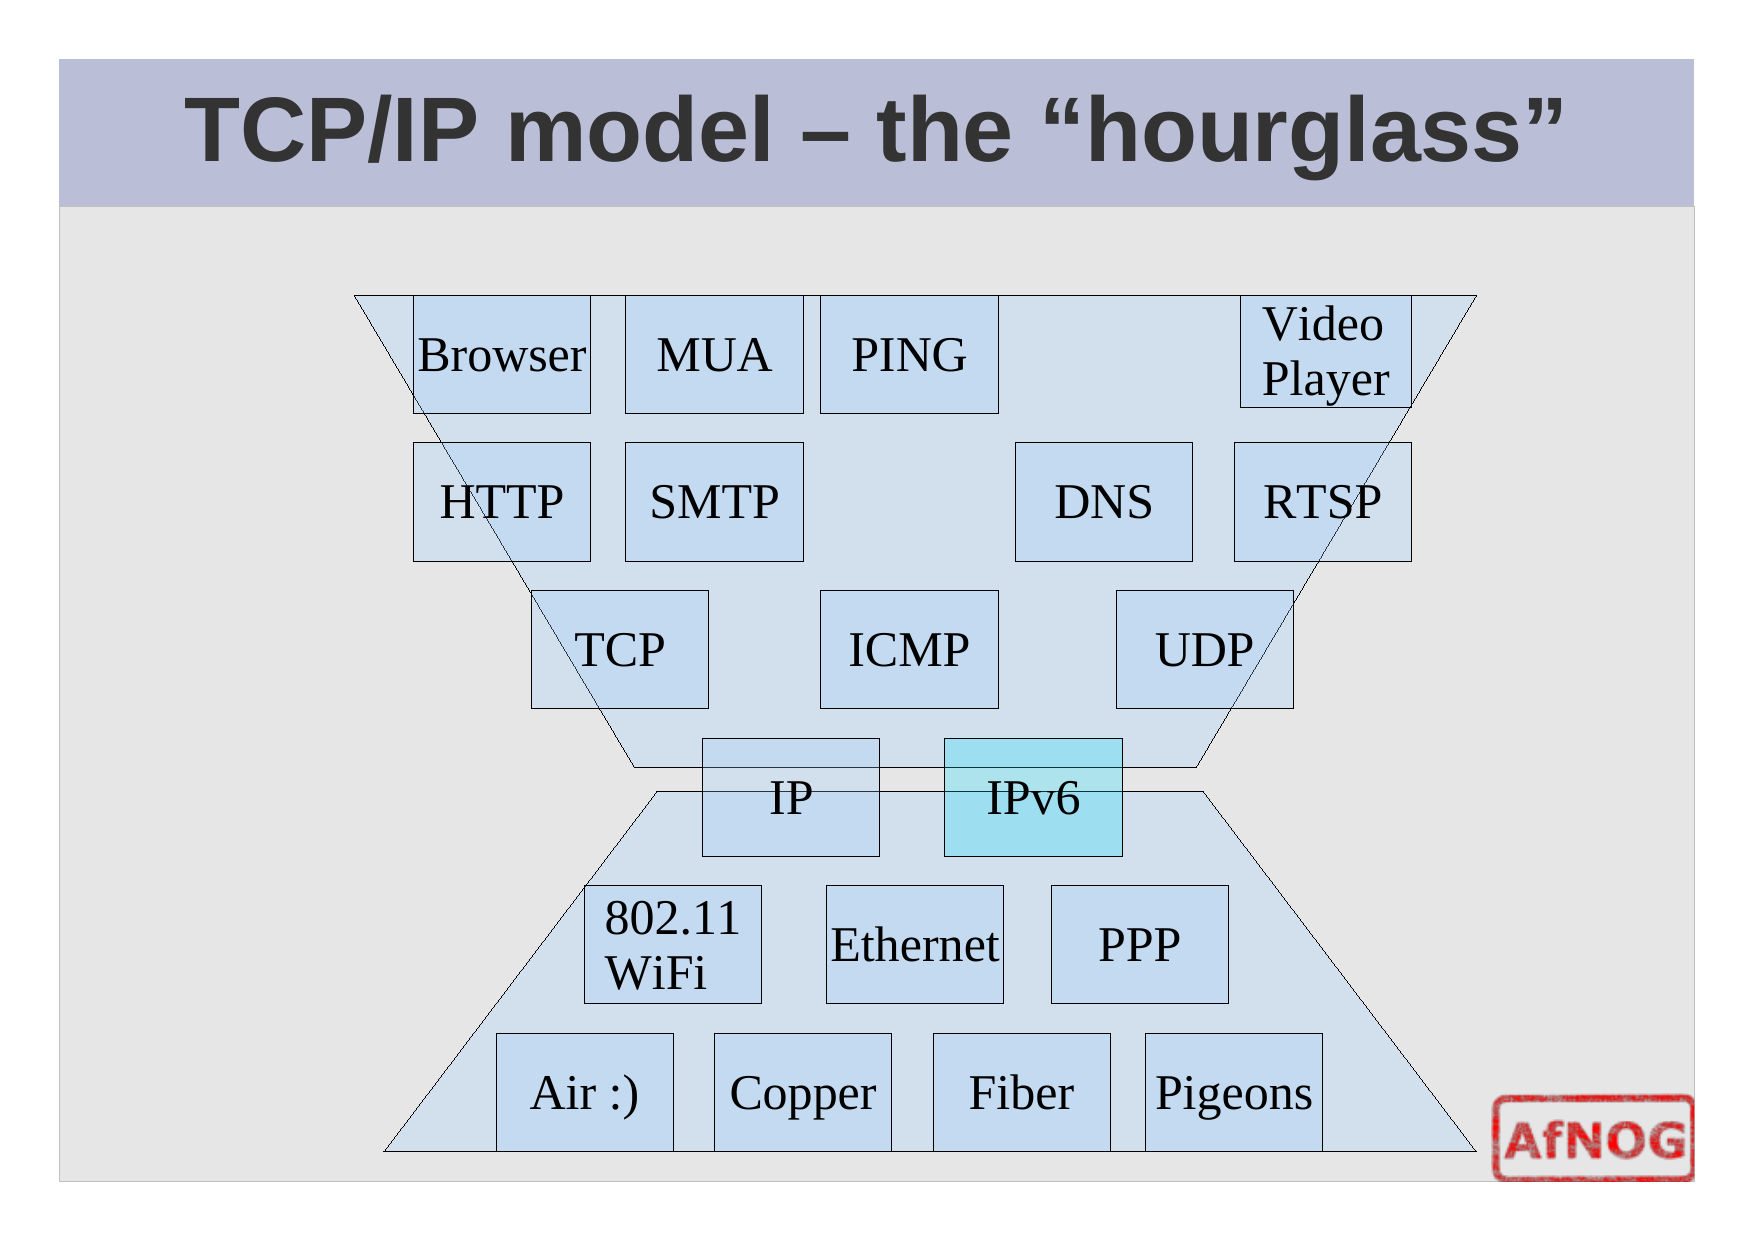

# TCP/IP model – the “hourglass”
Browser
MUA
PING
Video
Player
HTTP
SMTP
DNS
RTSP
TCP
ICMP
UDP
IP
IPv6
802.11
WiFi
Ethernet
PPP
Air :)
Copper
Fiber
Pigeons